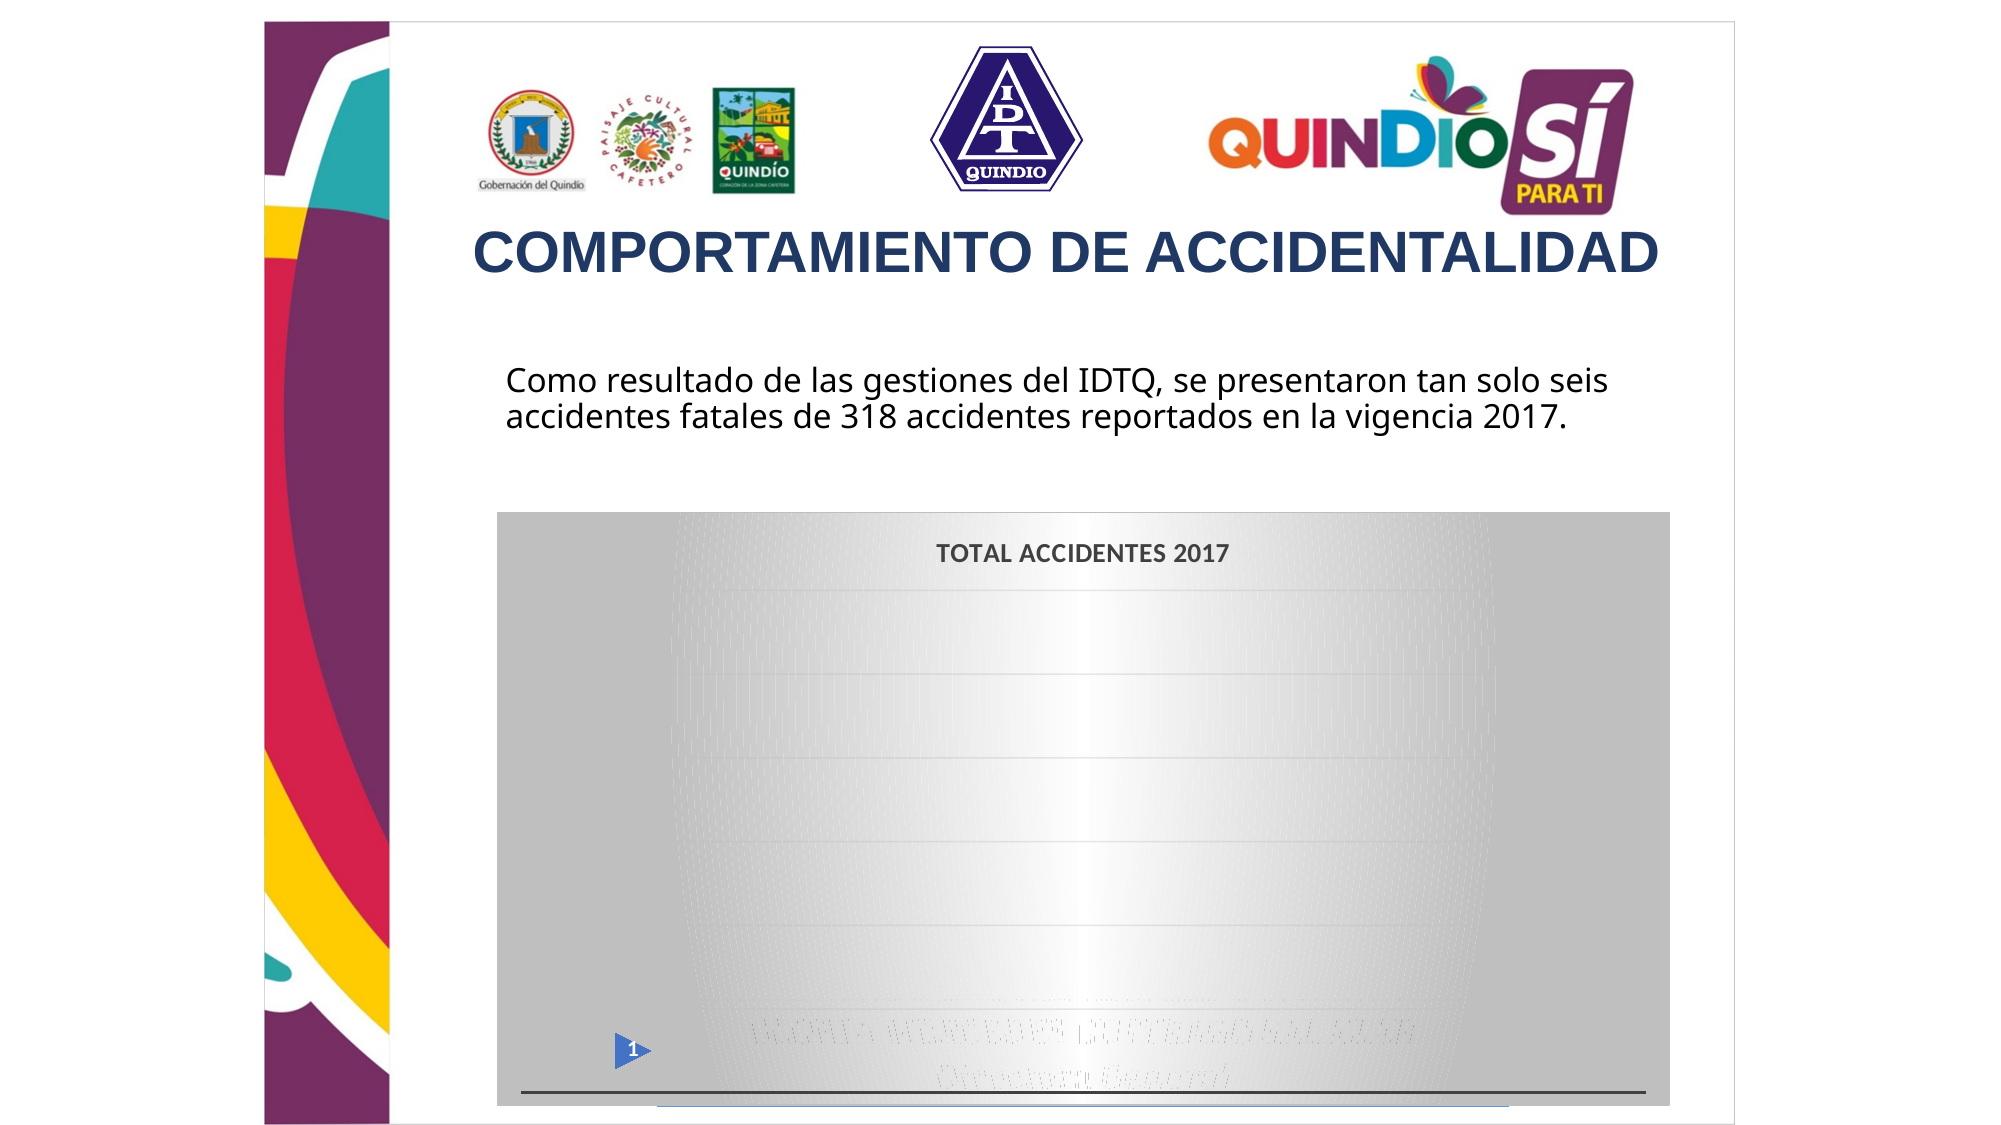

COMPORTAMIENTO DE ACCIDENTALIDAD
# Como resultado de las gestiones del IDTQ, se presentaron tan solo seis accidentes fatales de 318 accidentes reportados en la vigencia 2017.
### Chart: TOTAL ACCIDENTES 2017
| Category | |
|---|---|GLORIA MERCEDES BUITRAGO SALAZAR
Directora General